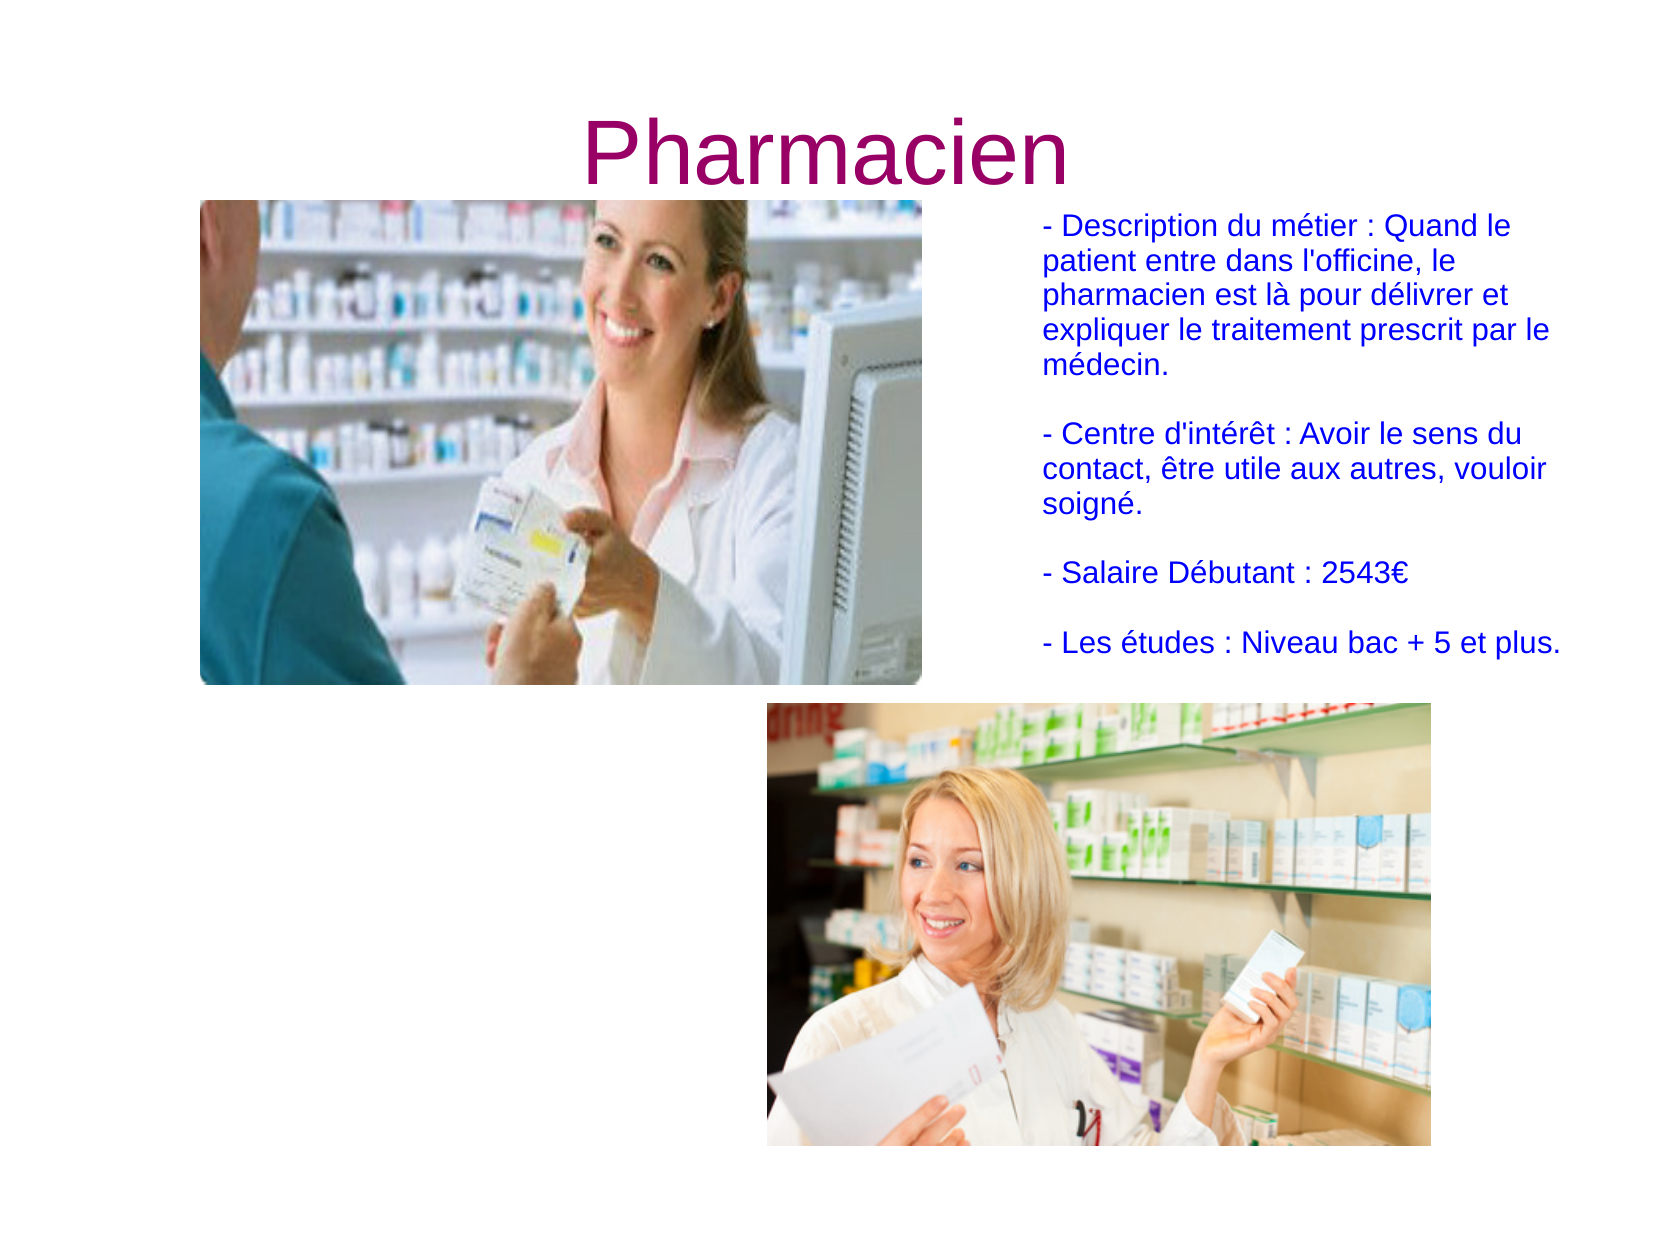

# Pharmacien
- Description du métier : Quand le patient entre dans l'officine, le pharmacien est là pour délivrer et expliquer le traitement prescrit par le médecin.
- Centre d'intérêt : Avoir le sens du contact, être utile aux autres, vouloir soigné.
- Salaire Débutant : 2543€
- Les études : Niveau bac + 5 et plus.